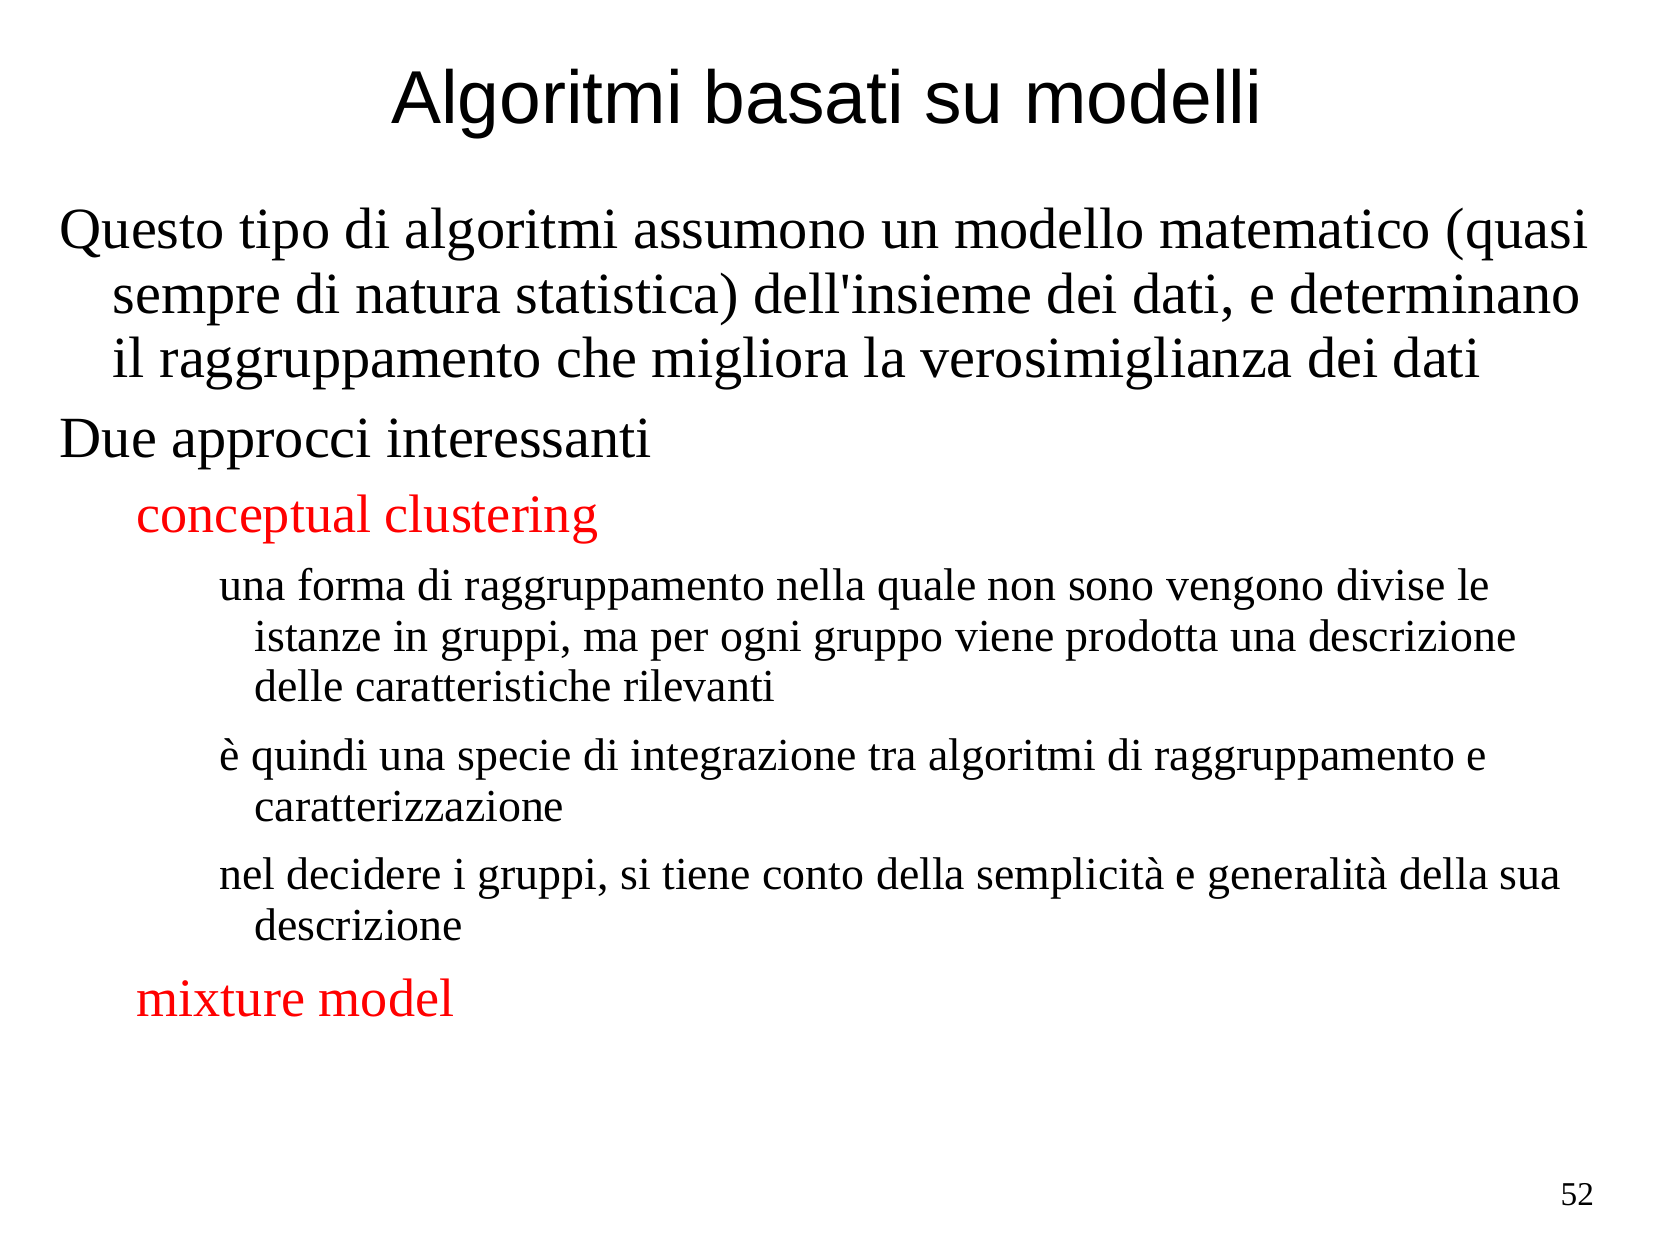

# Algoritmi basati su modelli
Questo tipo di algoritmi assumono un modello matematico (quasi sempre di natura statistica) dell'insieme dei dati, e determinano il raggruppamento che migliora la verosimiglianza dei dati
Due approcci interessanti
conceptual clustering
una forma di raggruppamento nella quale non sono vengono divise le istanze in gruppi, ma per ogni gruppo viene prodotta una descrizione delle caratteristiche rilevanti
è quindi una specie di integrazione tra algoritmi di raggruppamento e caratterizzazione
nel decidere i gruppi, si tiene conto della semplicità e generalità della sua descrizione
mixture model